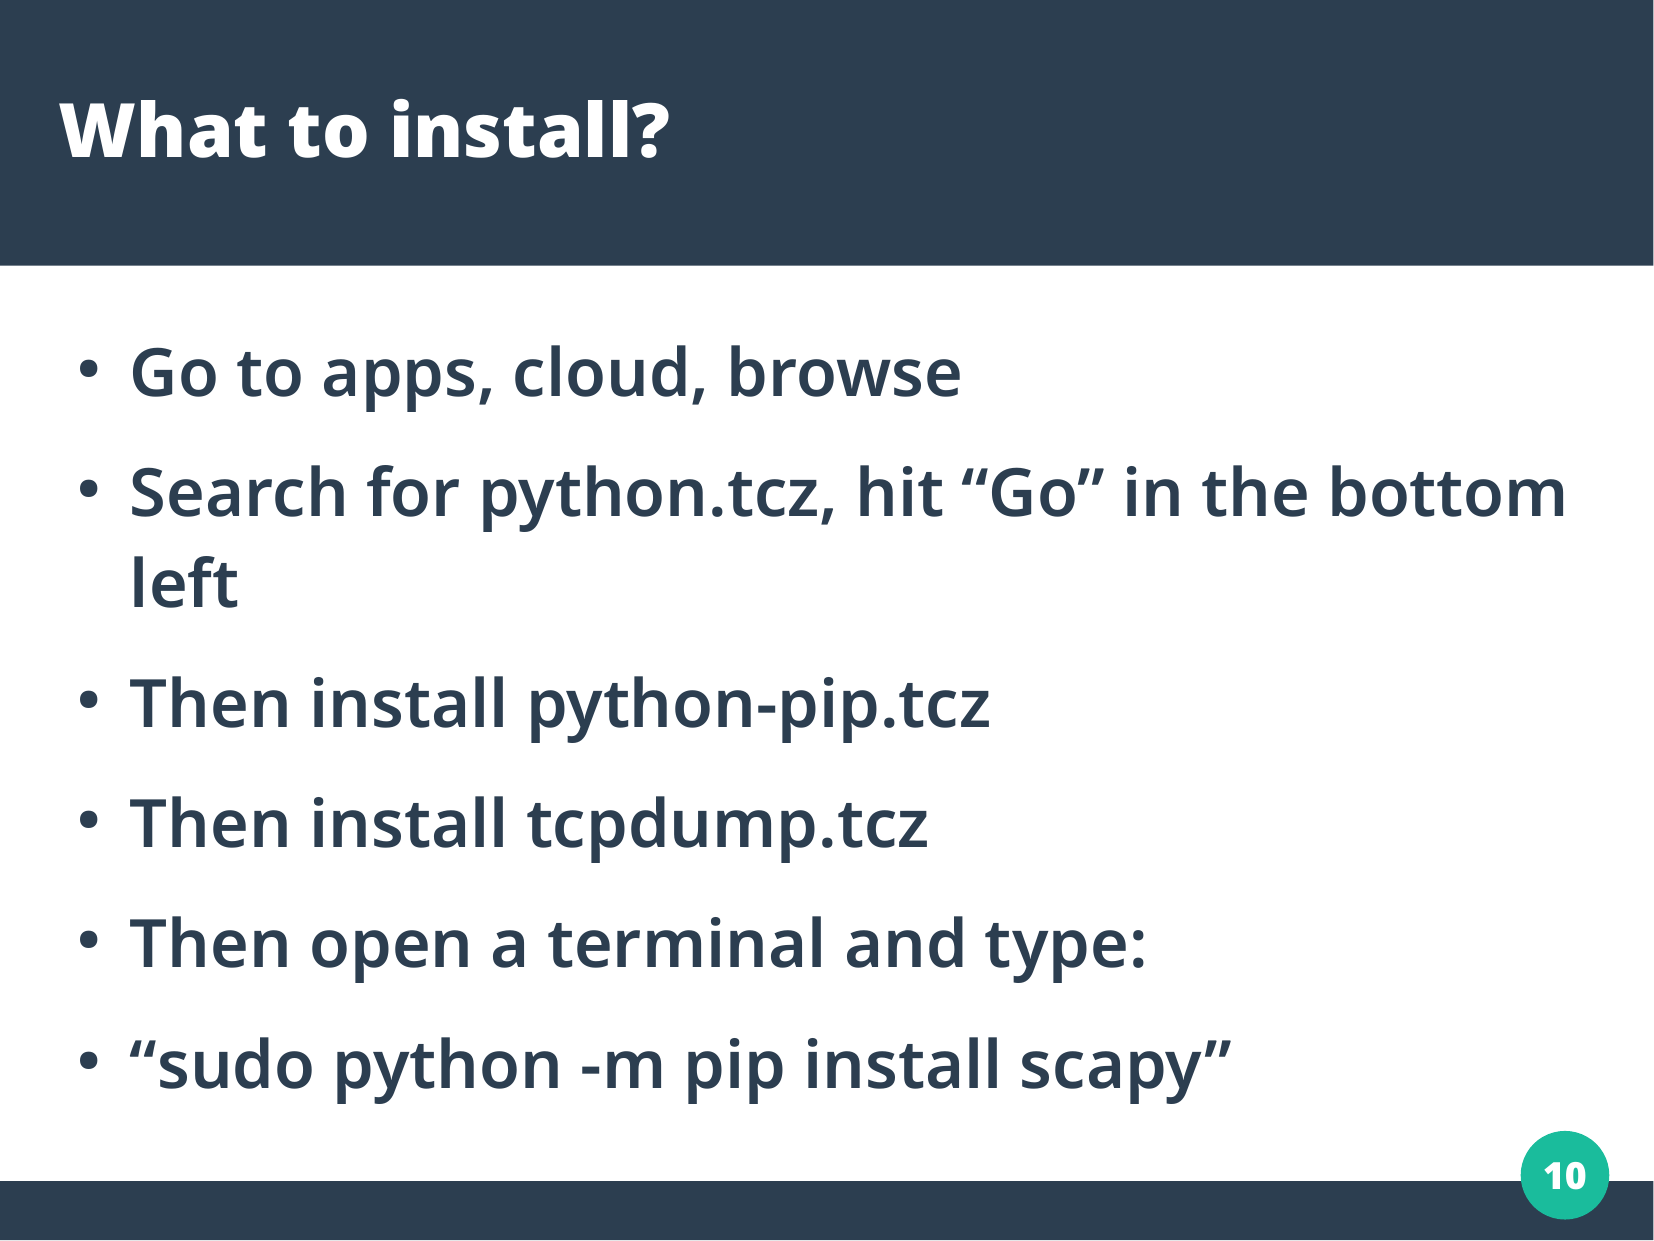

# What to install?
Go to apps, cloud, browse
Search for python.tcz, hit “Go” in the bottom left
Then install python-pip.tcz
Then install tcpdump.tcz
Then open a terminal and type:
“sudo python -m pip install scapy”
10